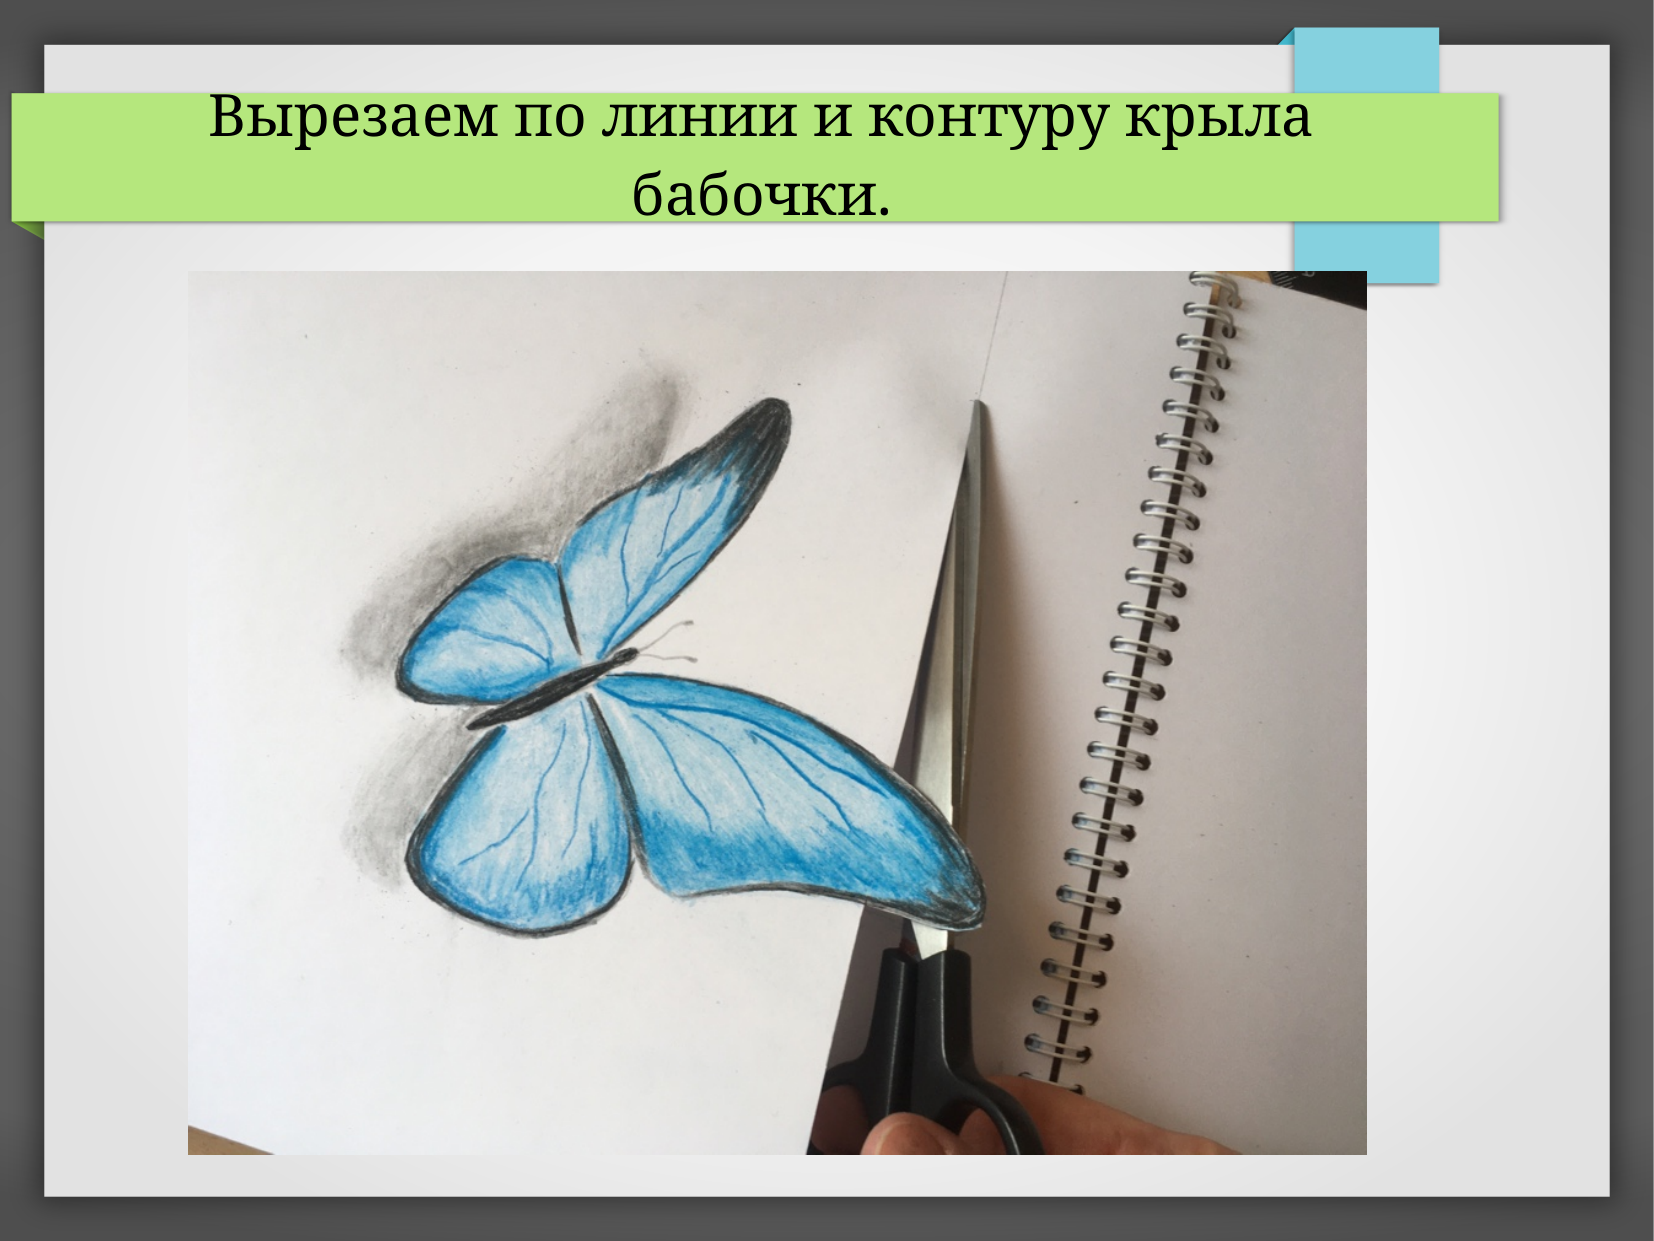

# Вырезаем по линии и контуру крыла бабочки.